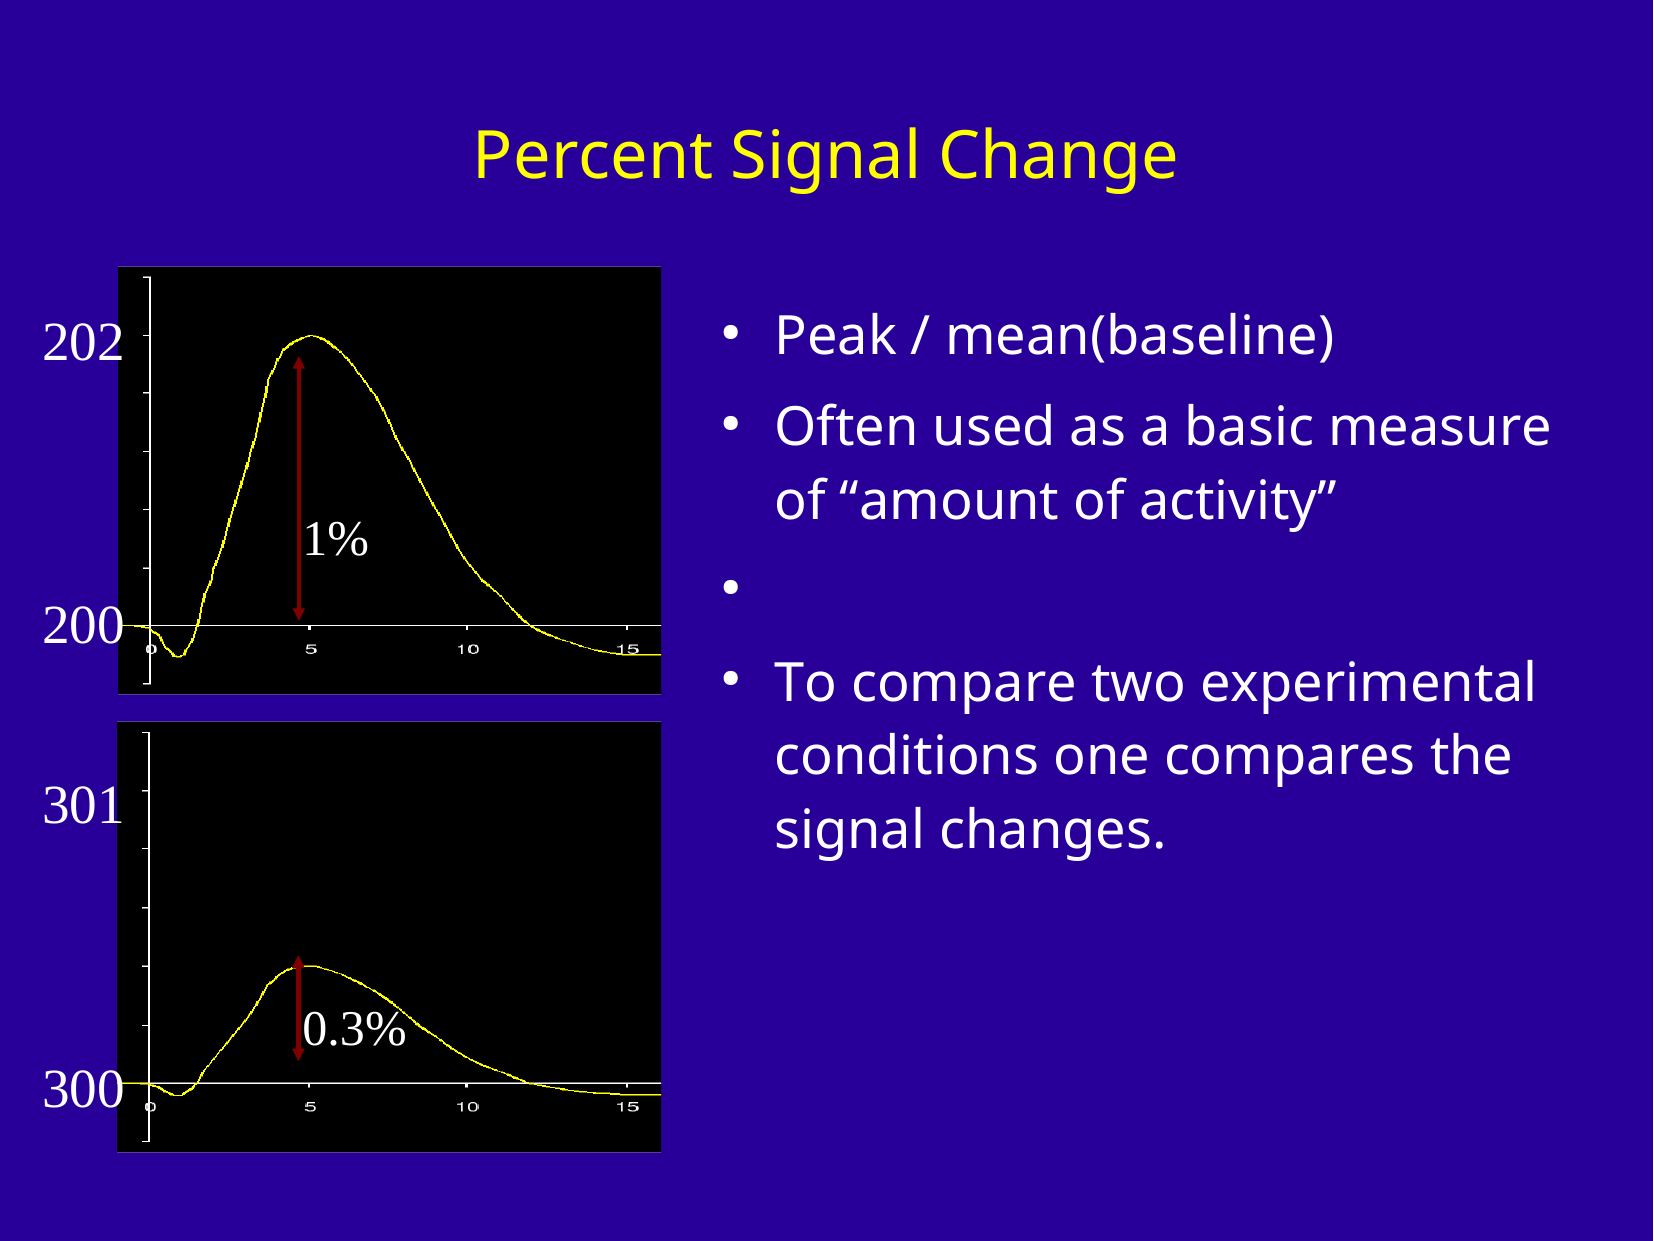

# Percent Signal Change
Peak / mean(baseline)
Often used as a basic measure of “amount of activity”
To compare two experimental conditions one compares the signal changes.
202
1%
0.3%
200
301
300